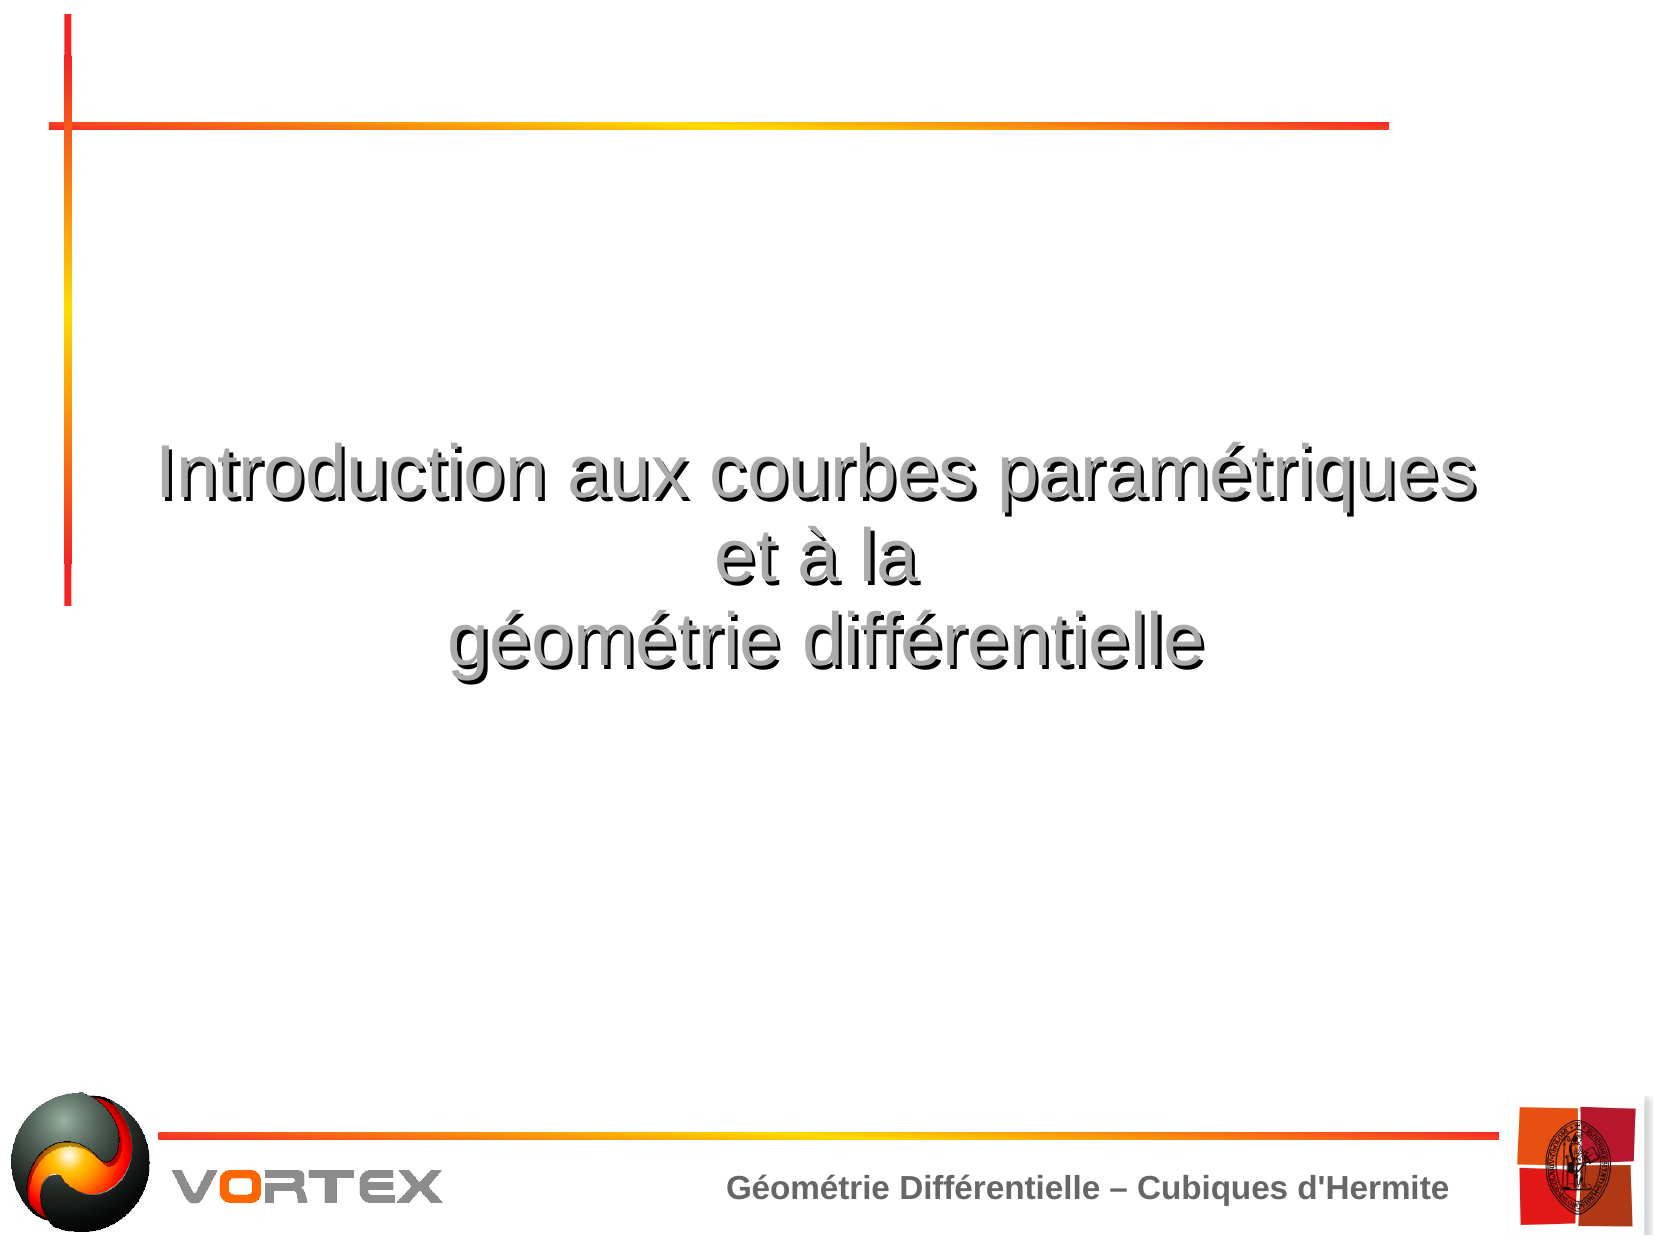

# Introduction aux courbes paramétriques et à la géométrie différentielle